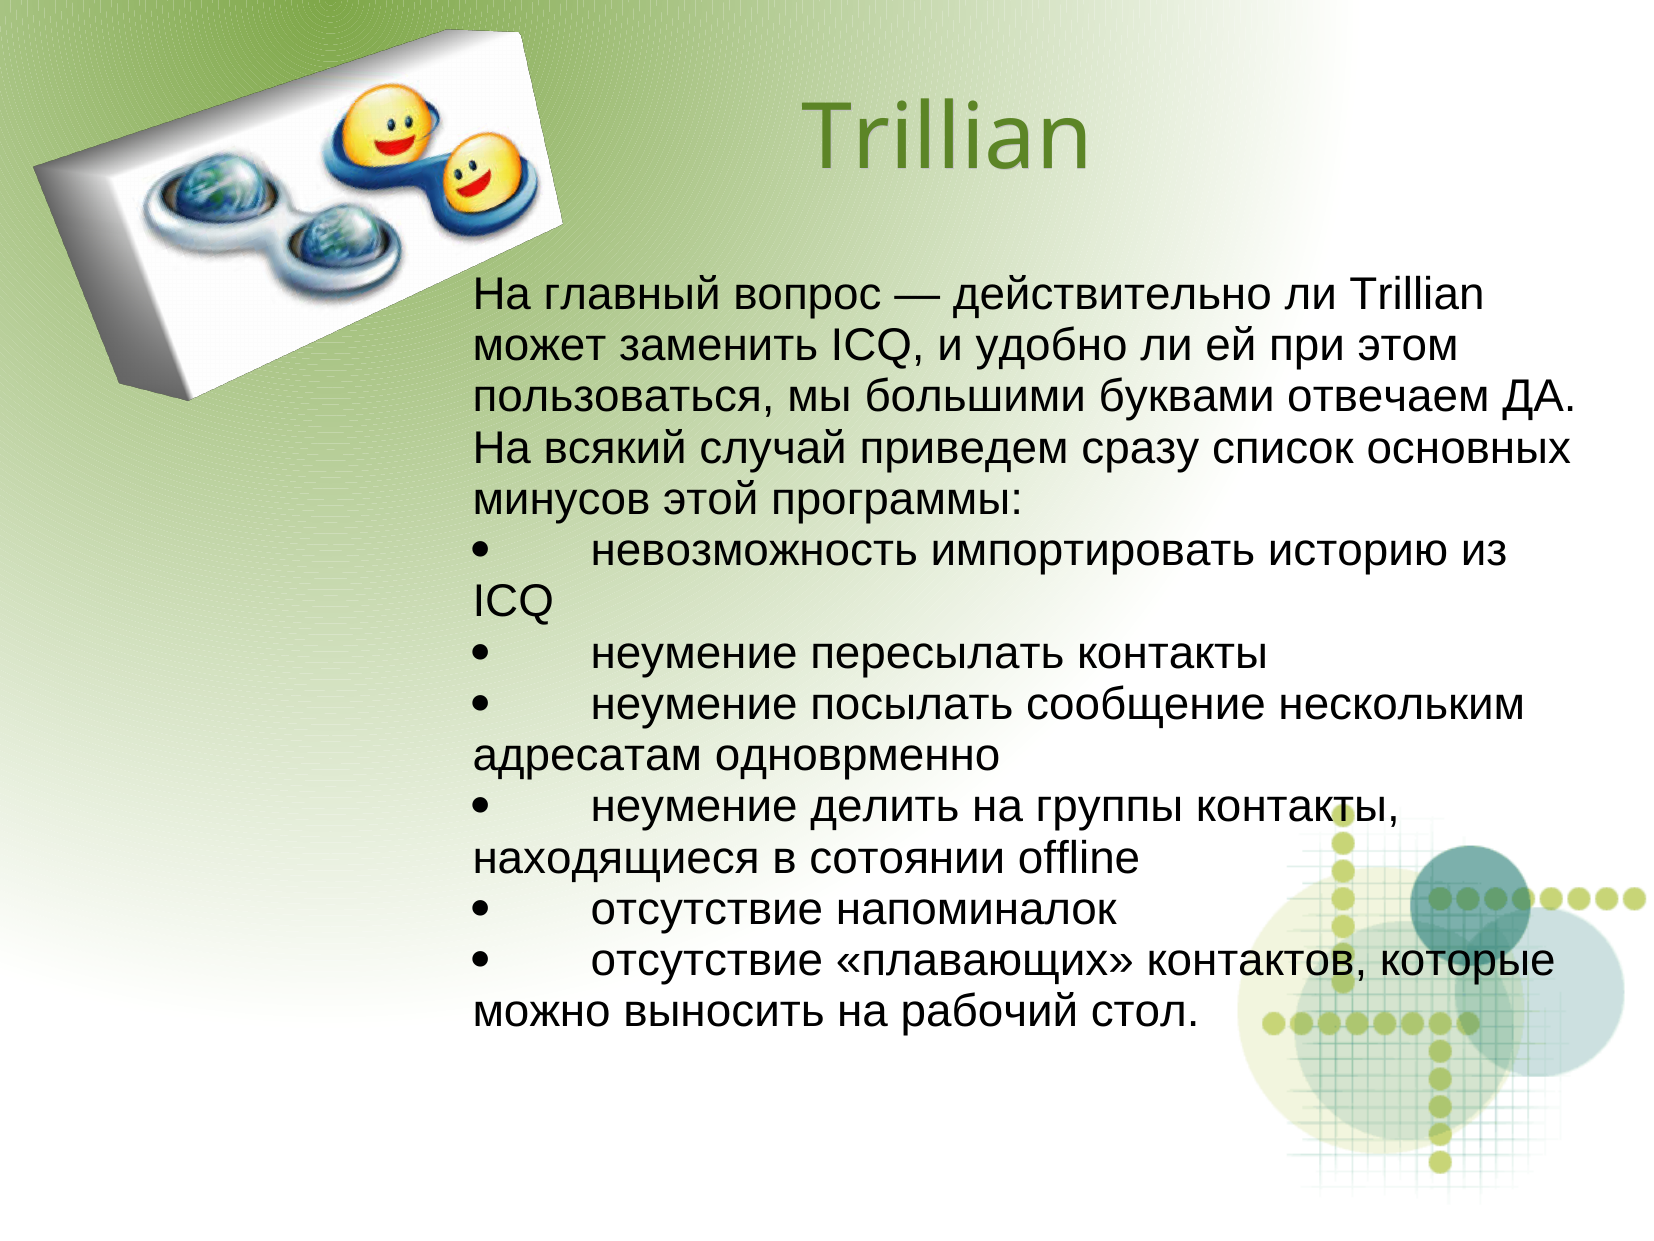

# Trillian
На главный вопрос — действительно ли Trillian может заменить ICQ, и удобно ли ей при этом пользоваться, мы большими буквами отвечаем ДА. На всякий случай приведем сразу список основных минусов этой программы:
·	невозможность импортировать историю из ICQ
·	неумение пересылать контакты
·	неумение посылать сообщение нескольким адресатам одноврменно
·	неумение делить на группы контакты, находящиеся в сотоянии offline
·	отсутствие напоминалок
·	отсутствие «плавающих» контактов, которые можно выносить на рабочий стол.